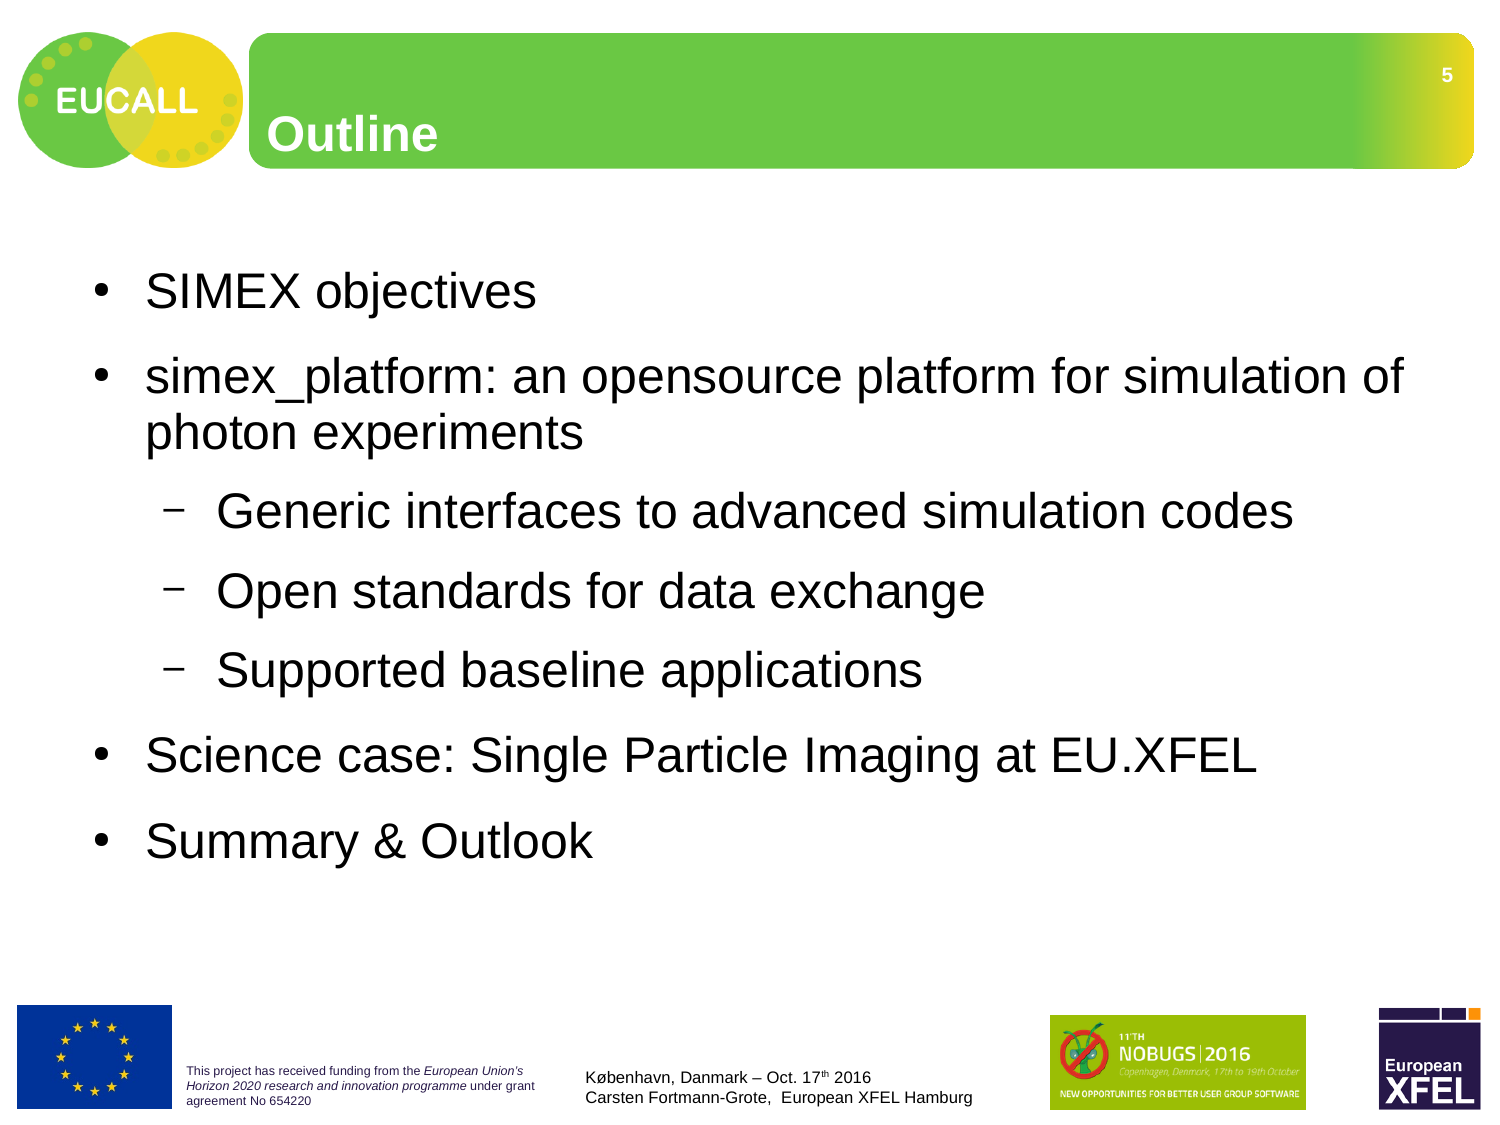

# Outline
SIMEX objectives
simex_platform: an opensource platform for simulation of photon experiments
Generic interfaces to advanced simulation codes
Open standards for data exchange
Supported baseline applications
Science case: Single Particle Imaging at EU.XFEL
Summary & Outlook